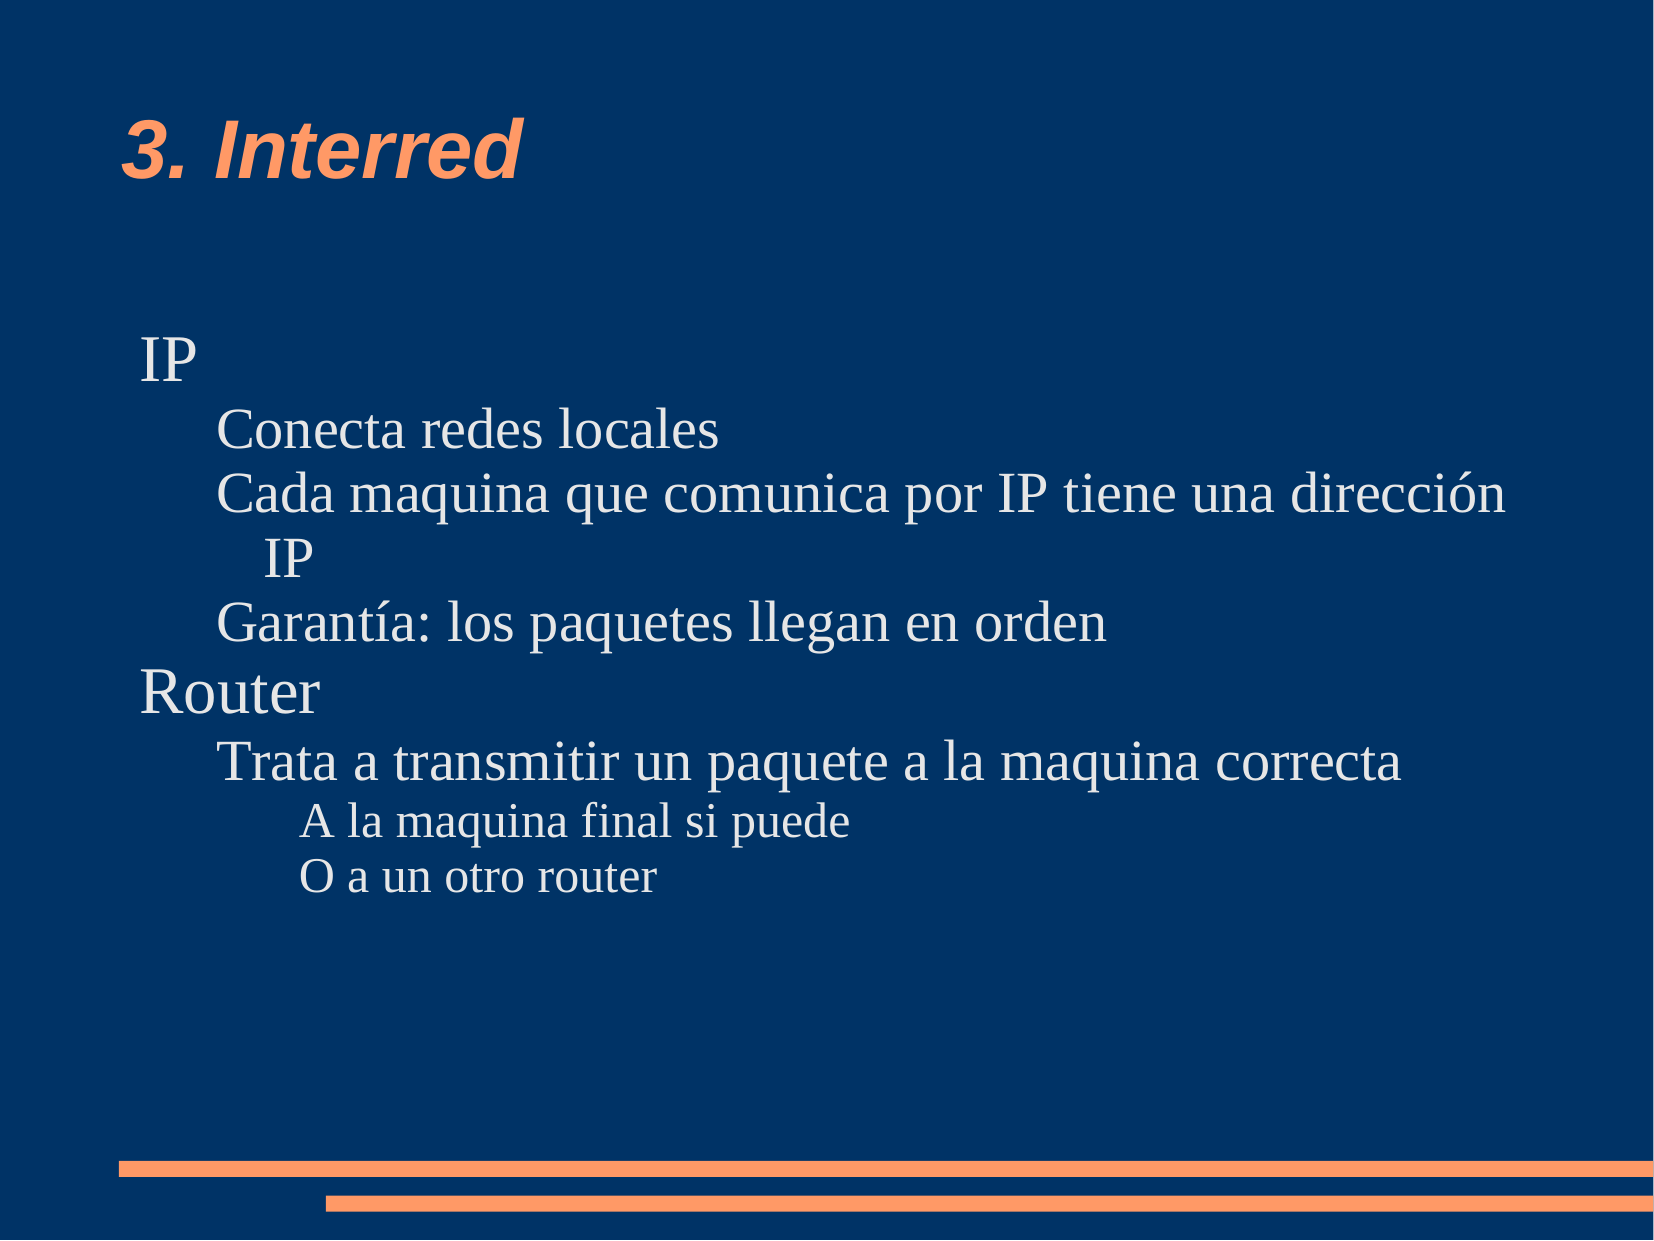

# 3. Interred
IP
Conecta redes locales
Cada maquina que comunica por IP tiene una dirección IP
Garantía: los paquetes llegan en orden
Router
Trata a transmitir un paquete a la maquina correcta
A la maquina final si puede
O a un otro router